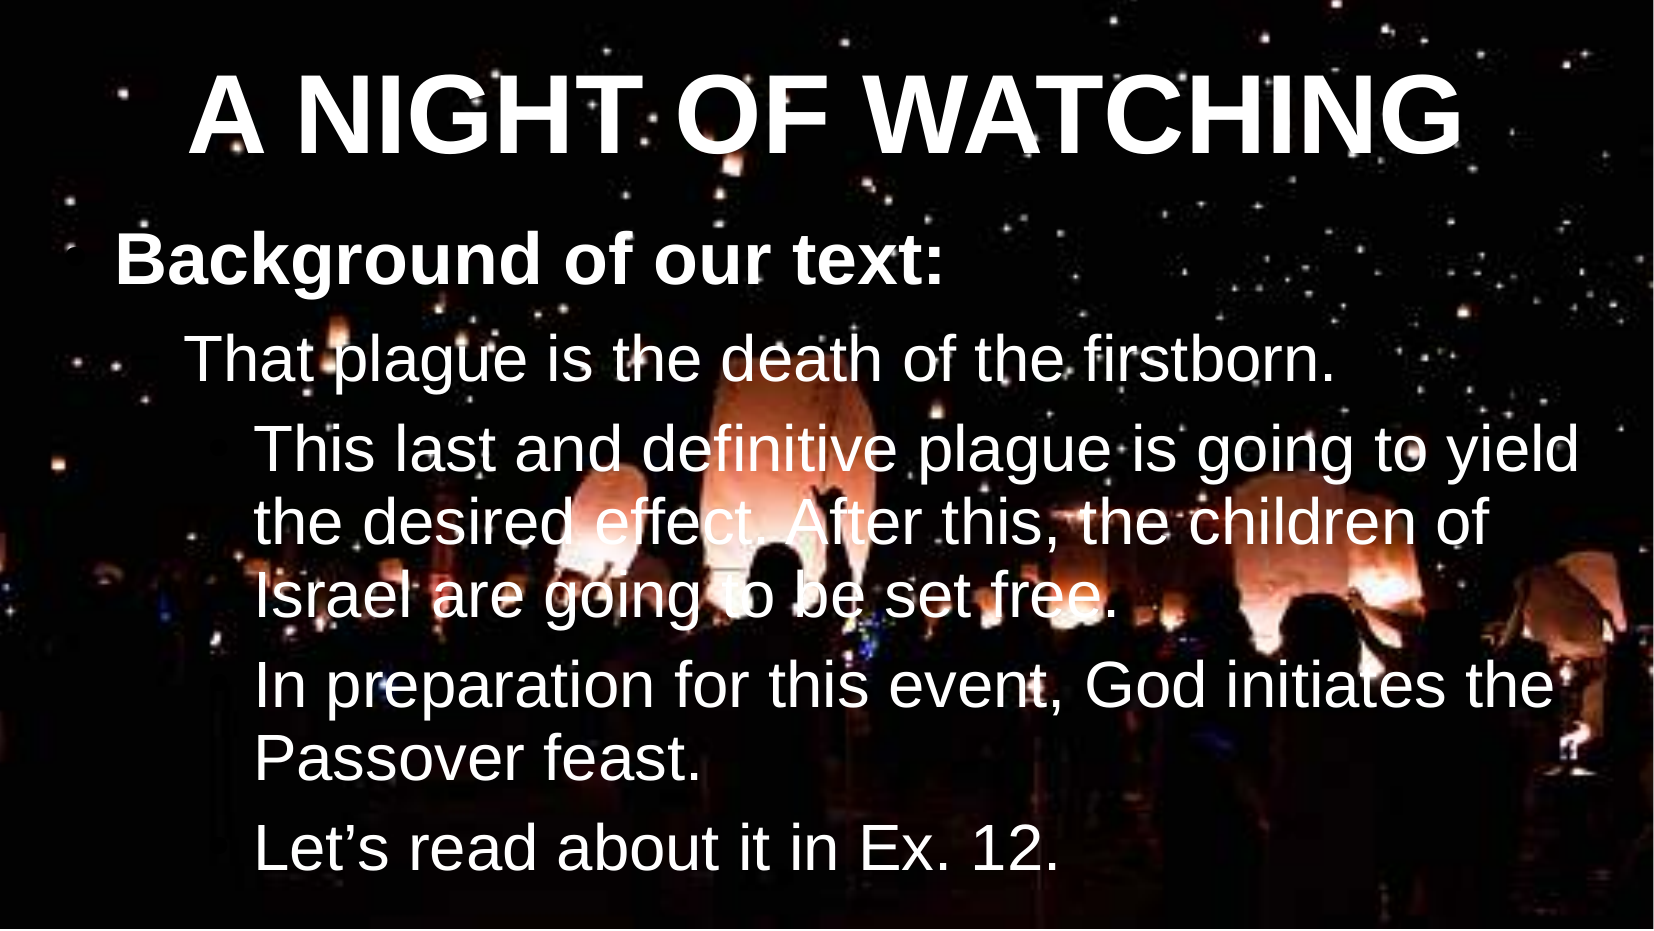

# A NIGHT OF WATCHING
Background of our text:
That plague is the death of the firstborn.
This last and definitive plague is going to yield the desired effect. After this, the children of Israel are going to be set free.
In preparation for this event, God initiates the Passover feast.
Let’s read about it in Ex. 12.